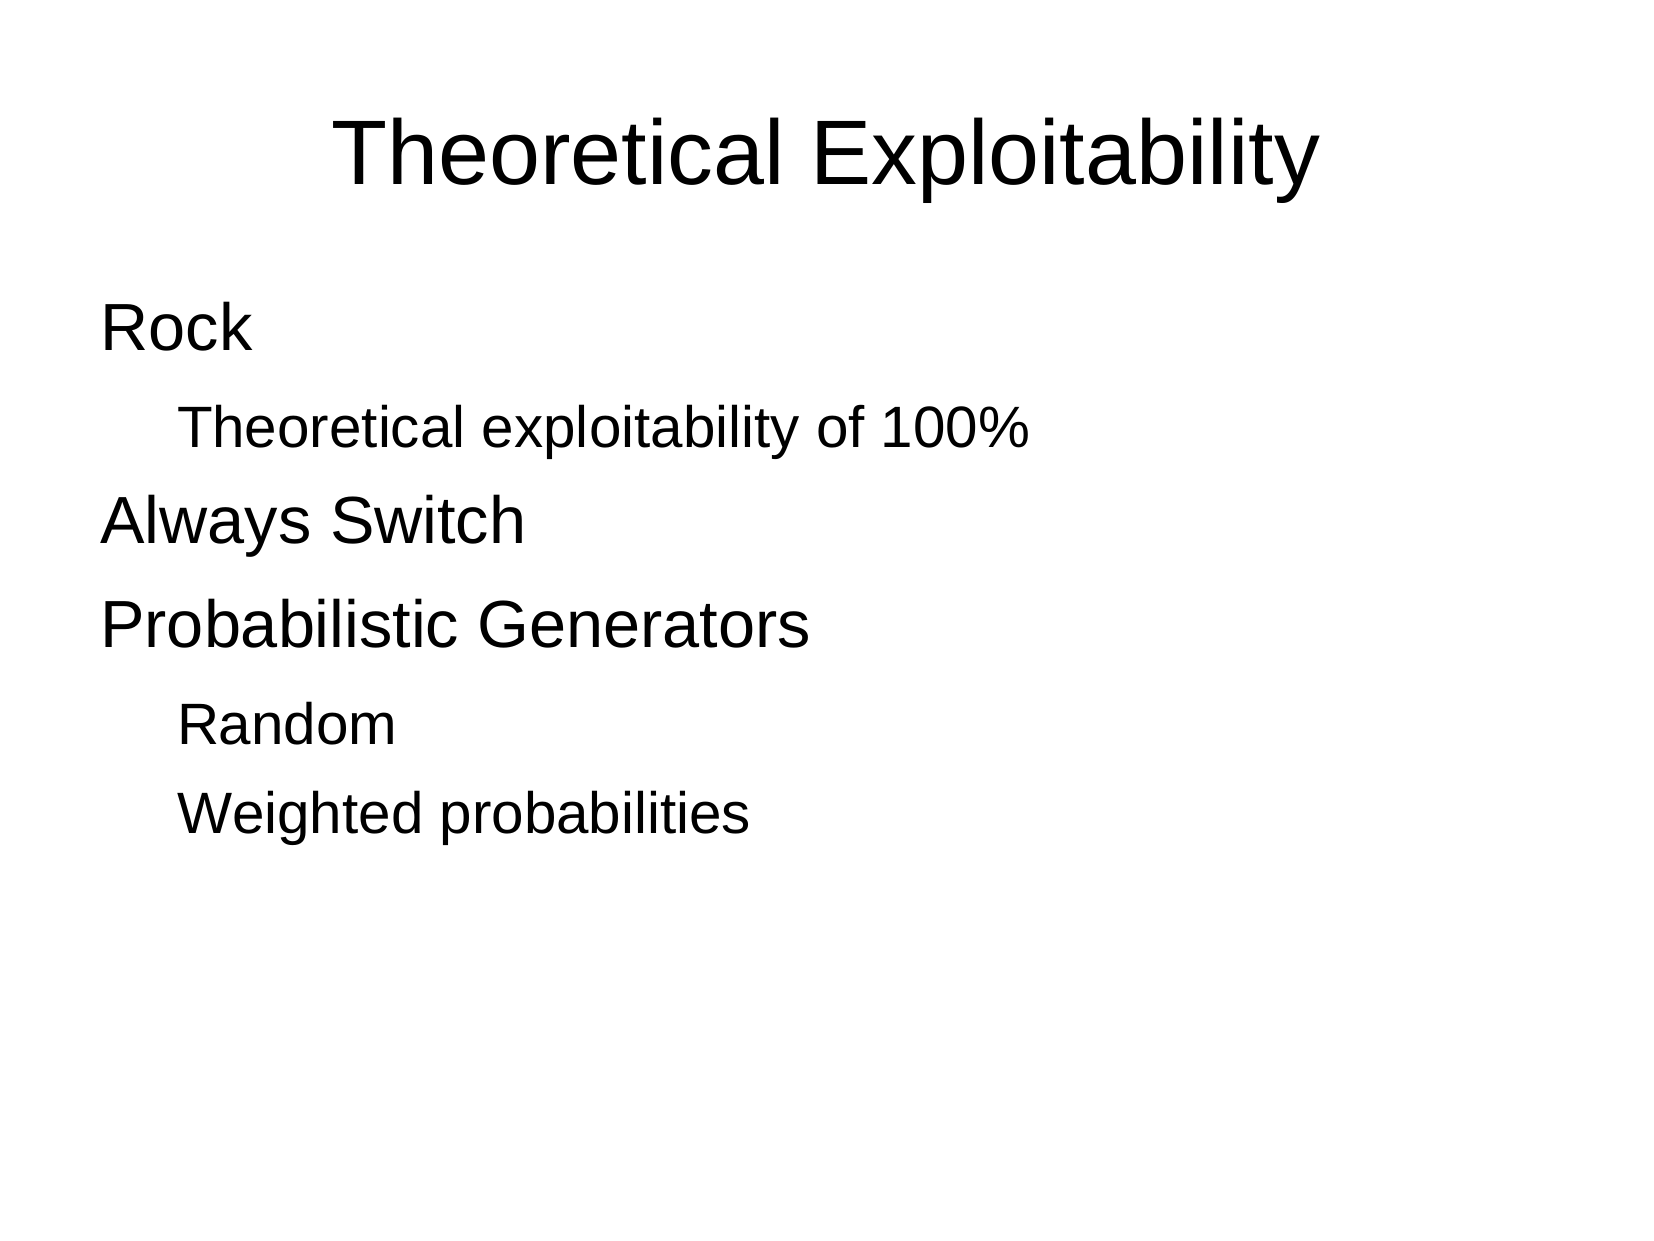

# Theoretical Exploitability
Rock
Theoretical exploitability of 100%
Always Switch
Probabilistic Generators
Random
Weighted probabilities